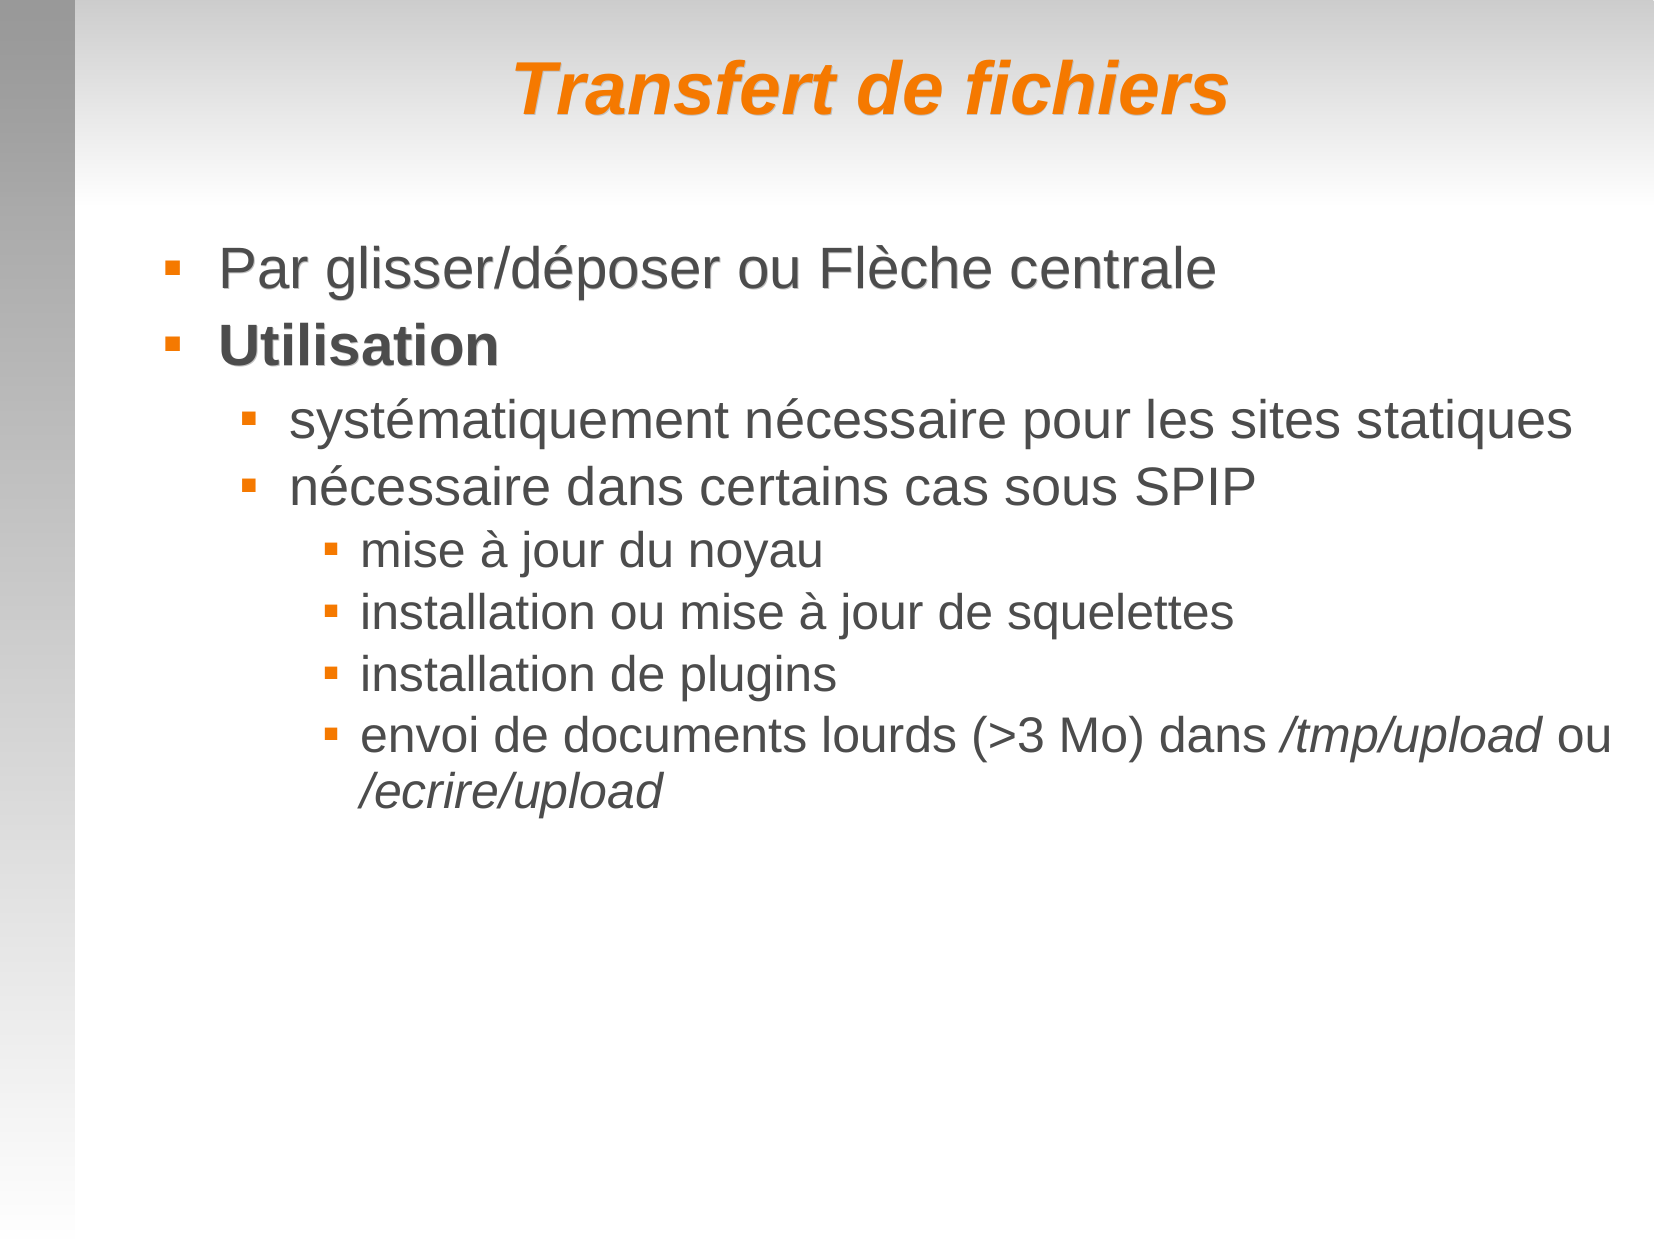

# Transfert de fichiers
Par glisser/déposer ou Flèche centrale
Utilisation
systématiquement nécessaire pour les sites statiques
nécessaire dans certains cas sous SPIP
mise à jour du noyau
installation ou mise à jour de squelettes
installation de plugins
envoi de documents lourds (>3 Mo) dans /tmp/upload ou /ecrire/upload